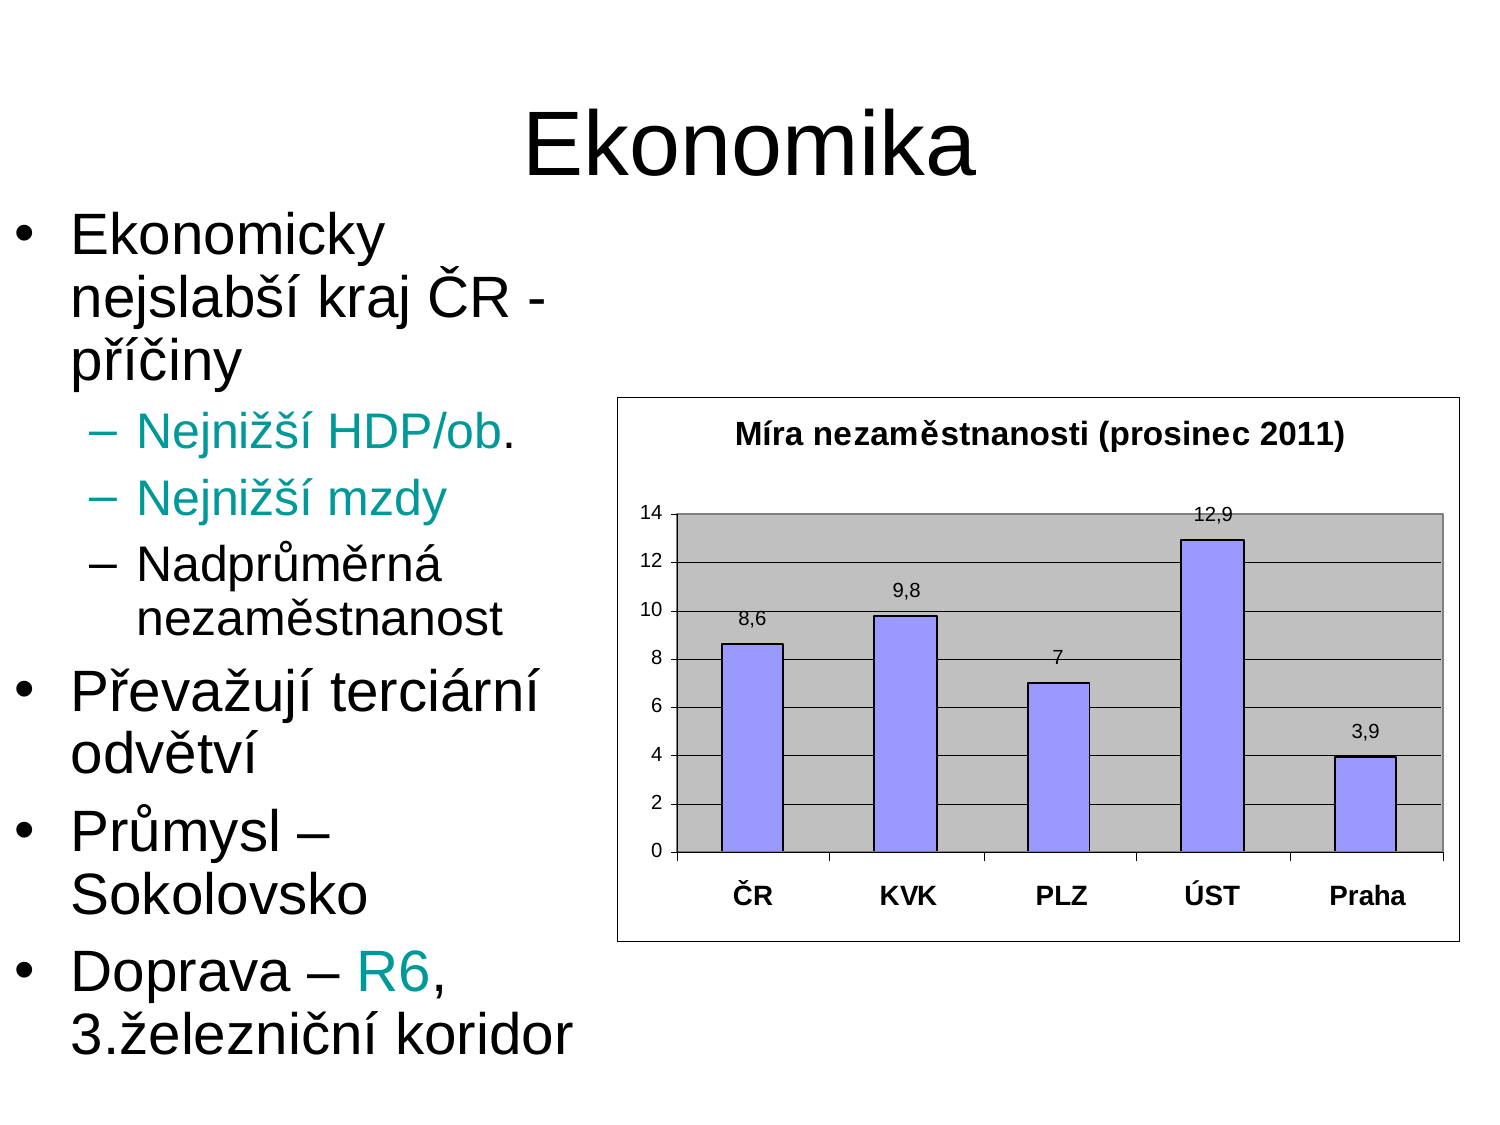

# Ekonomika
Ekonomicky nejslabší kraj ČR - příčiny
Nejnižší HDP/ob.
Nejnižší mzdy
Nadprůměrná nezaměstnanost
Převažují terciární odvětví
Průmysl – Sokolovsko
Doprava – R6, 3.železniční koridor